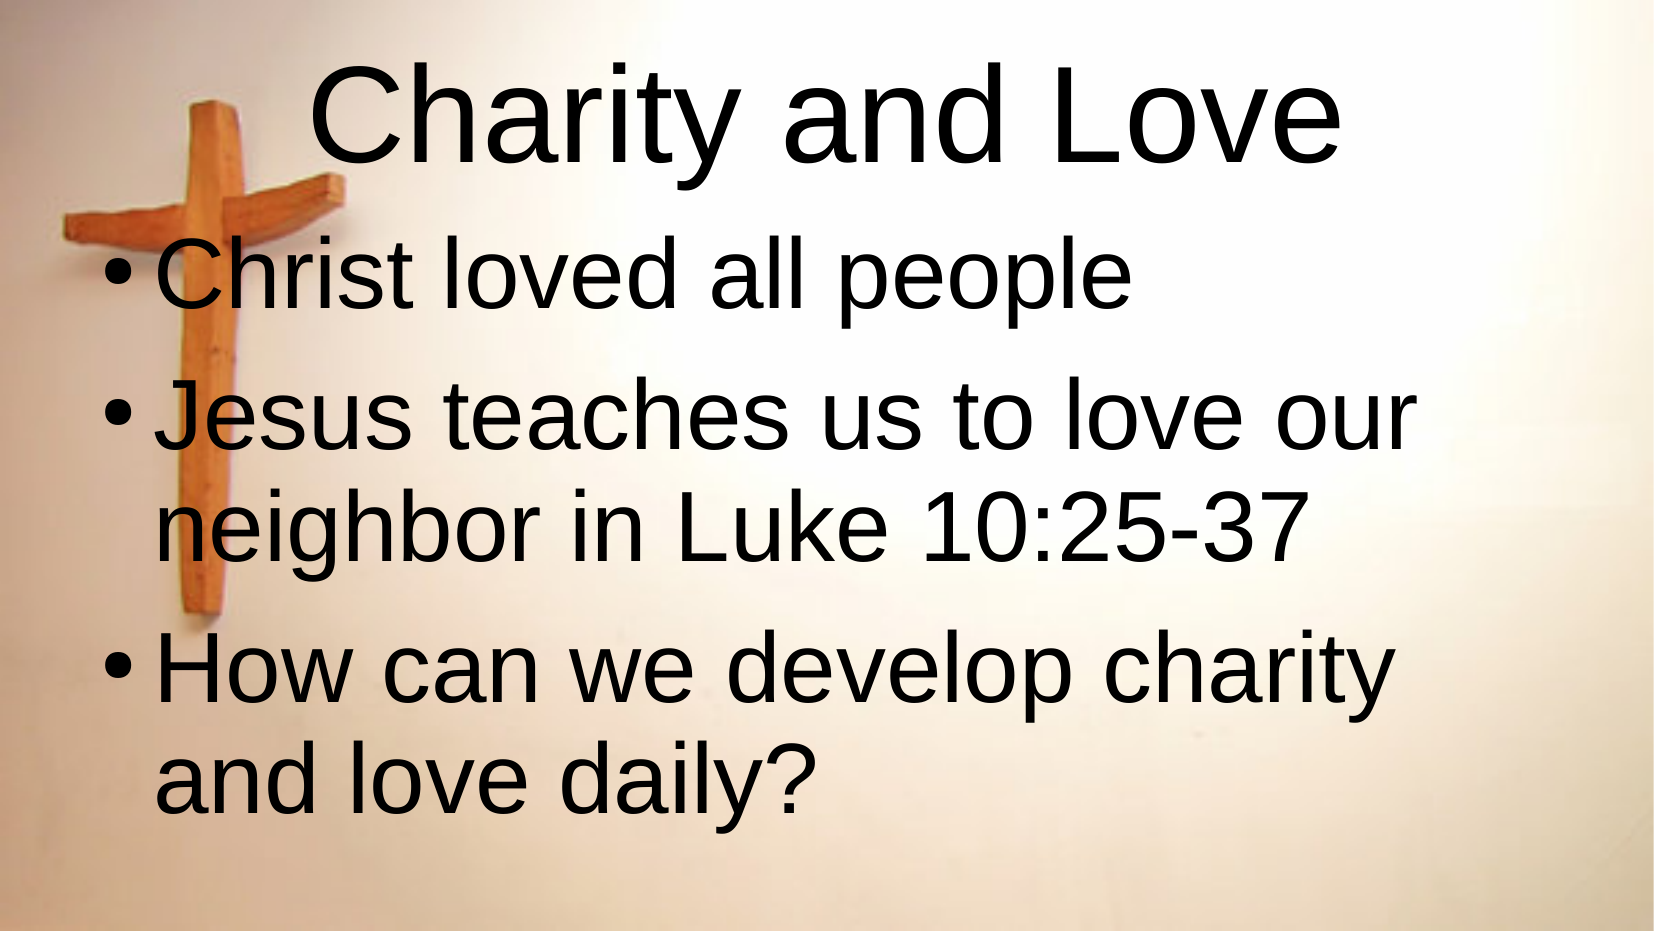

# Charity and Love
Christ loved all people
Jesus teaches us to love our neighbor in Luke 10:25-37
How can we develop charity and love daily?